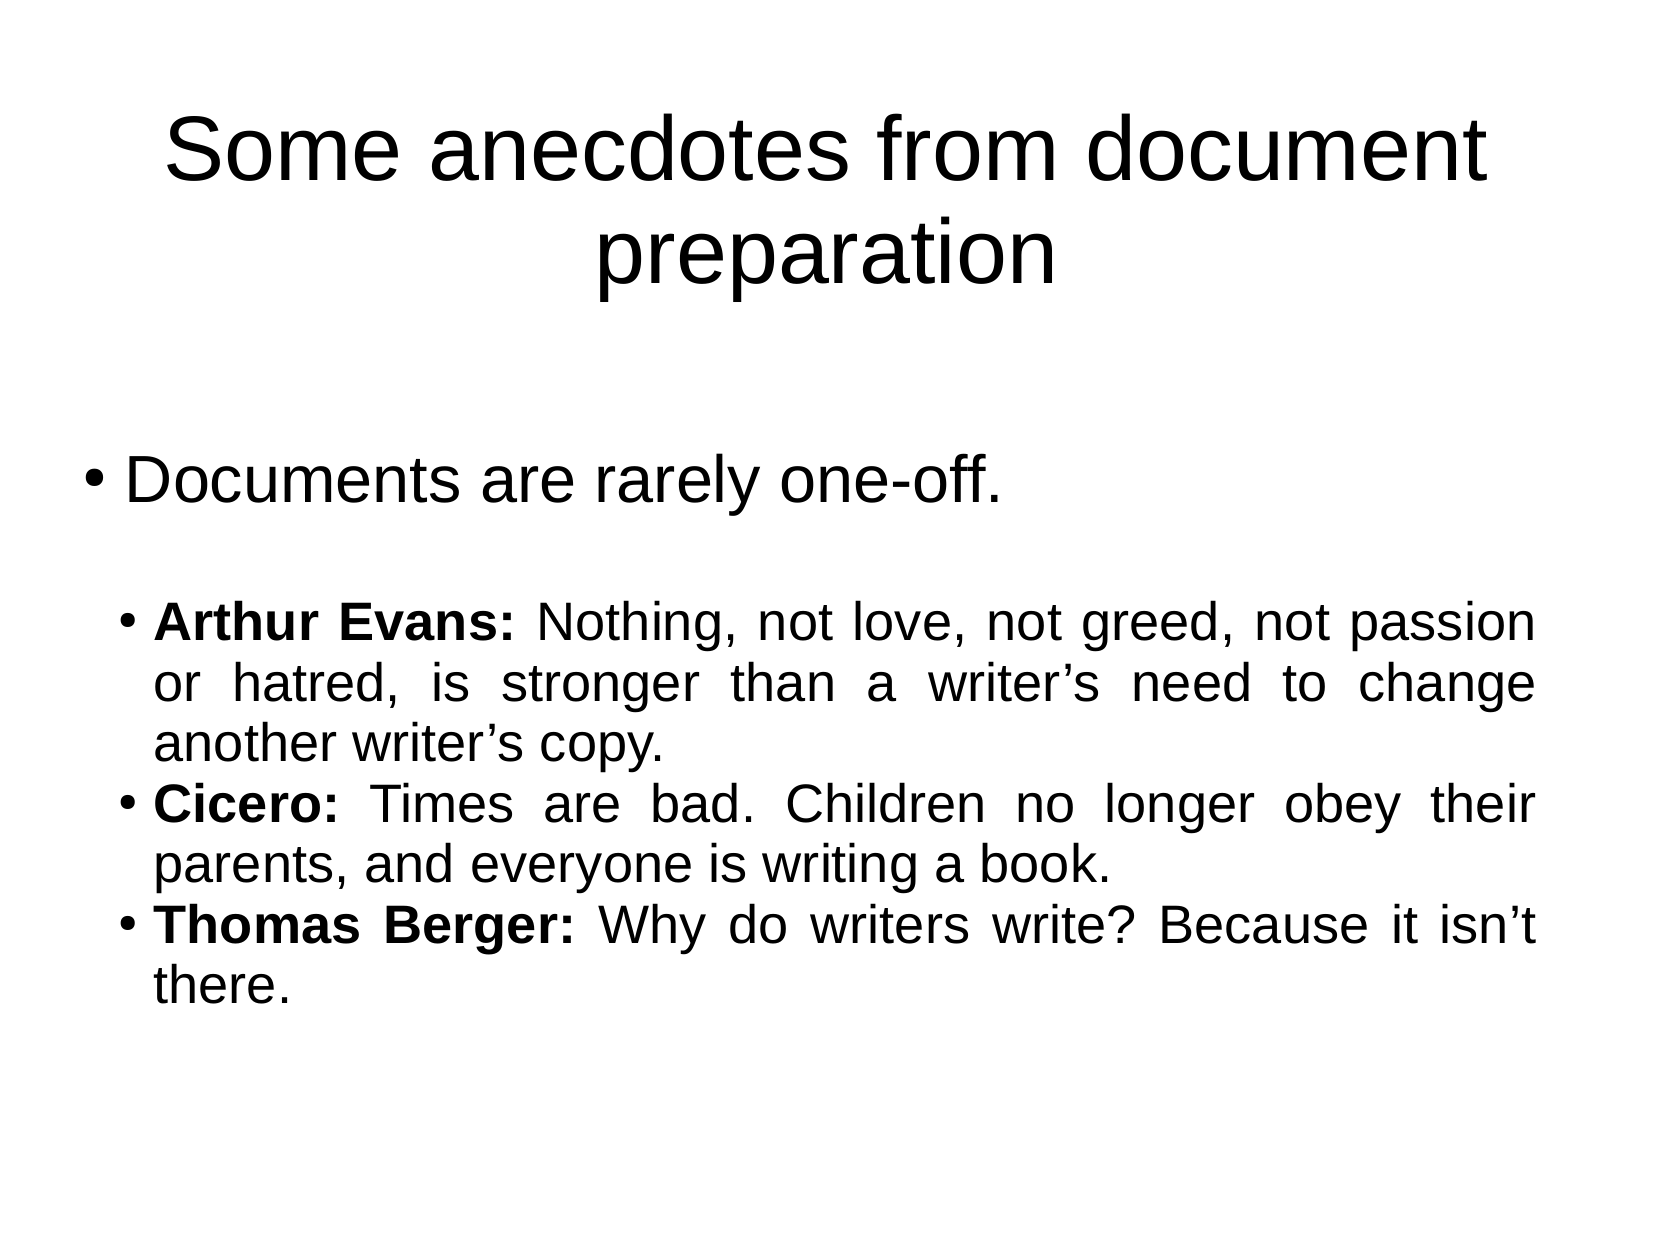

# Some anecdotes from document preparation
 Documents are rarely one-off.
Arthur Evans: Nothing, not love, not greed, not passion or hatred, is stronger than a writer’s need to change another writer’s copy.
Cicero: Times are bad. Children no longer obey their parents, and everyone is writing a book.
Thomas Berger: Why do writers write? Because it isn’t there.